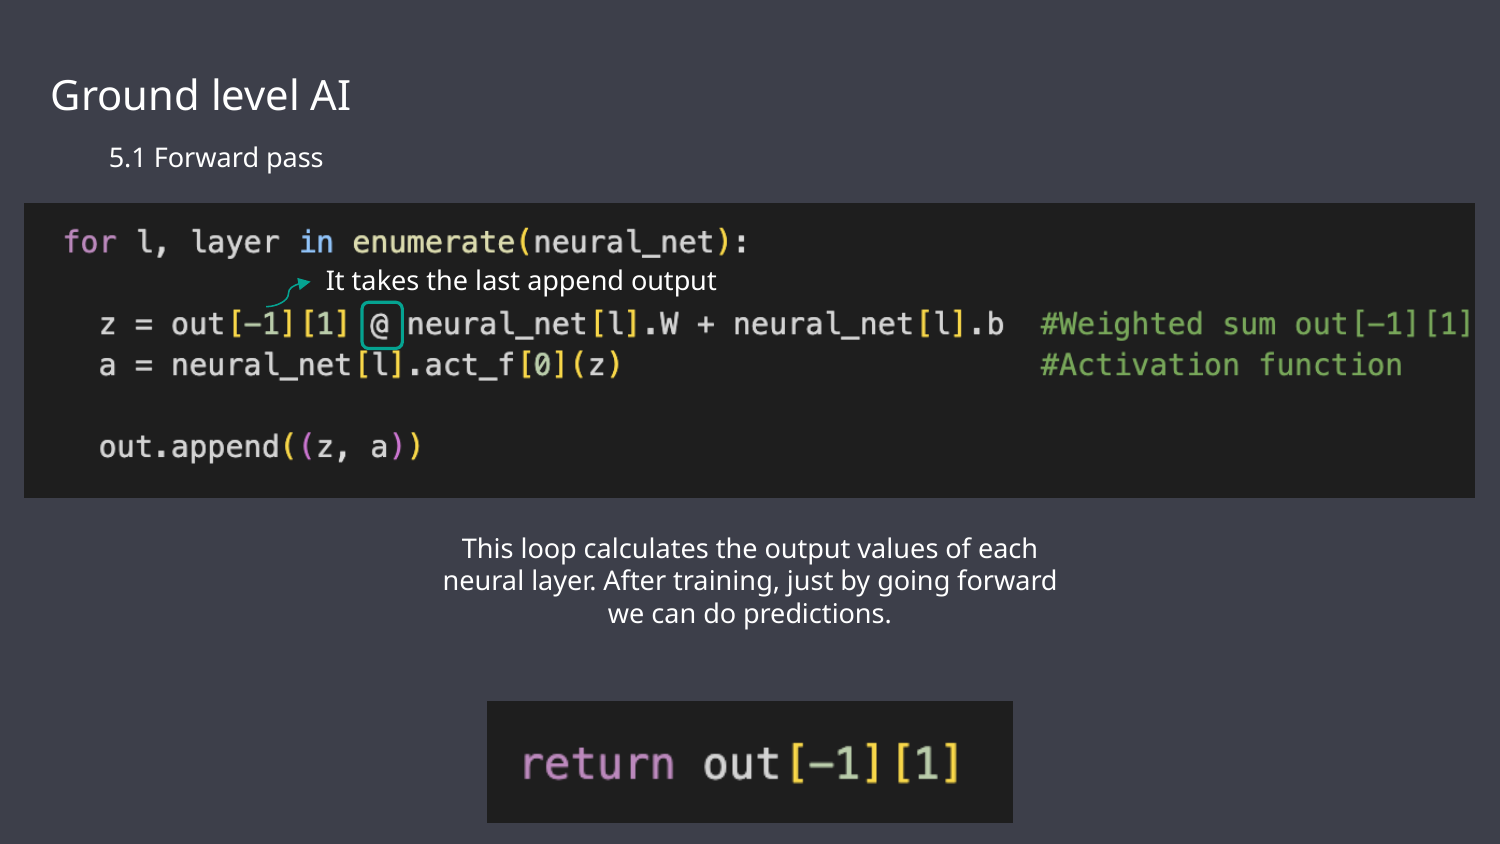

Ground level AI
5.1 Forward pass
It takes the last append output
This loop calculates the output values of each neural layer. After training, just by going forward we can do predictions.